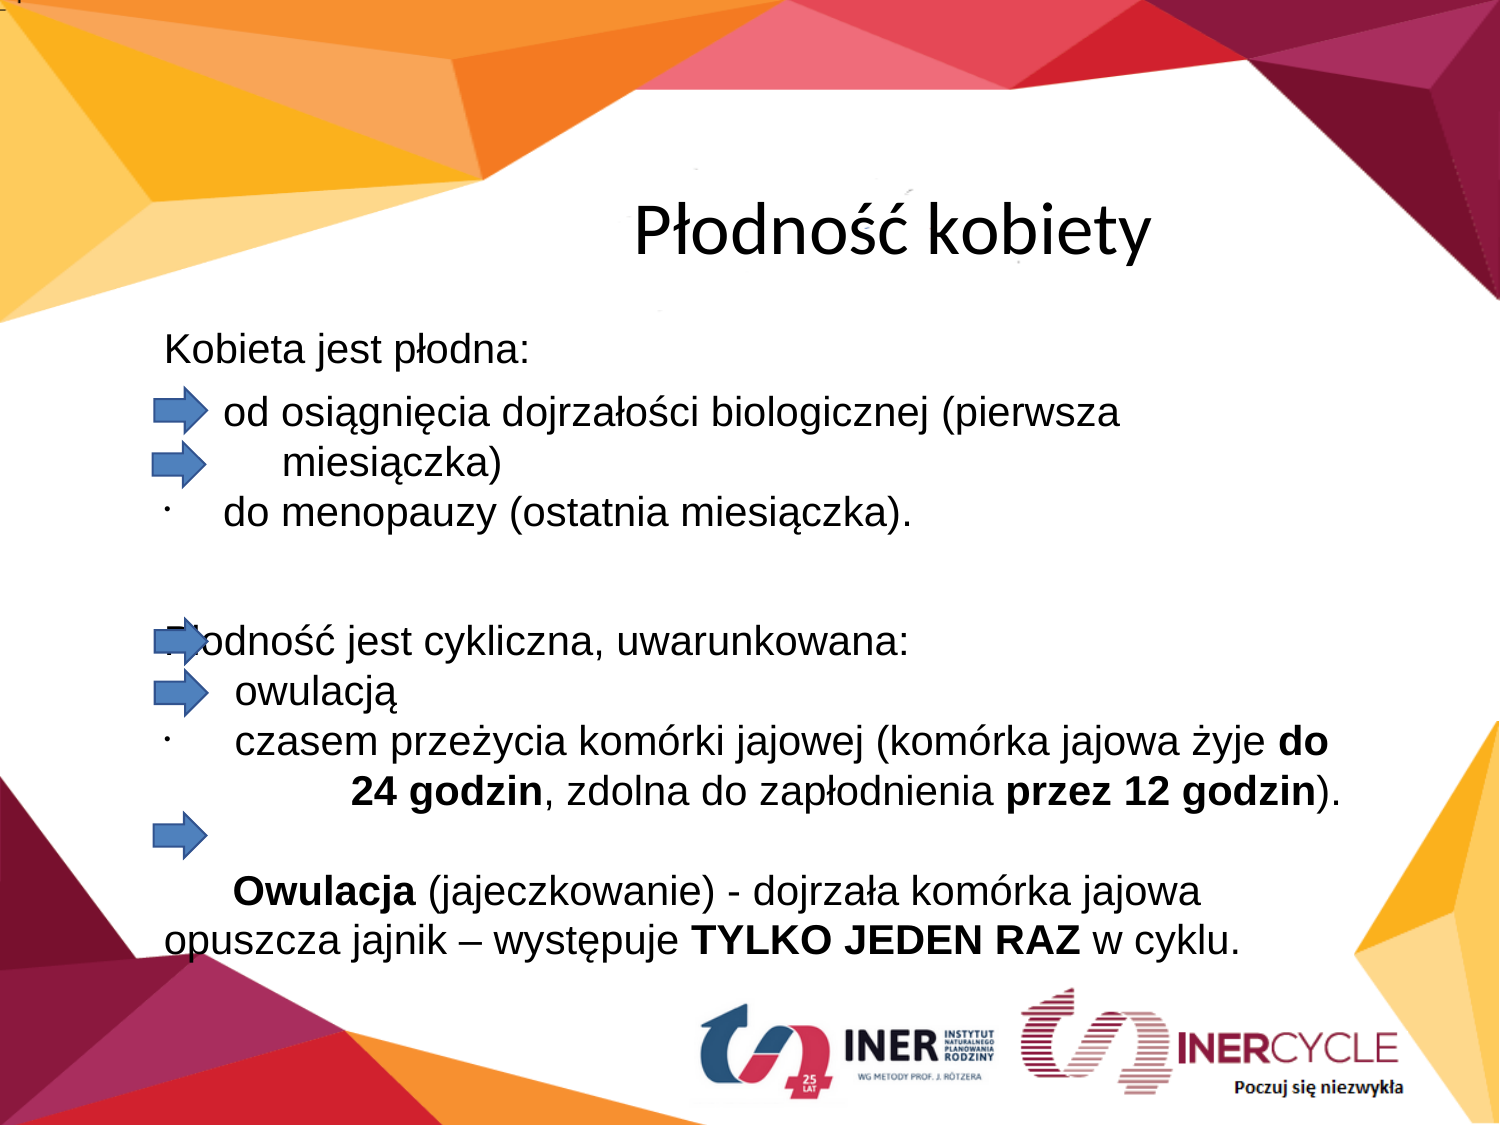

Płodność kobiety
Kobieta jest płodna:
od osiągnięcia dojrzałości biologicznej (pierwsza miesiączka)
do menopauzy (ostatnia miesiączka).
Płodność jest cykliczna, uwarunkowana:
 owulacją
 czasem przeżycia komórki jajowej (komórka jajowa żyje do 24 godzin, zdolna do zapłodnienia przez 12 godzin).
 Owulacja (jajeczkowanie) - dojrzała komórka jajowa opuszcza jajnik – występuje TYLKO JEDEN RAZ w cyklu.